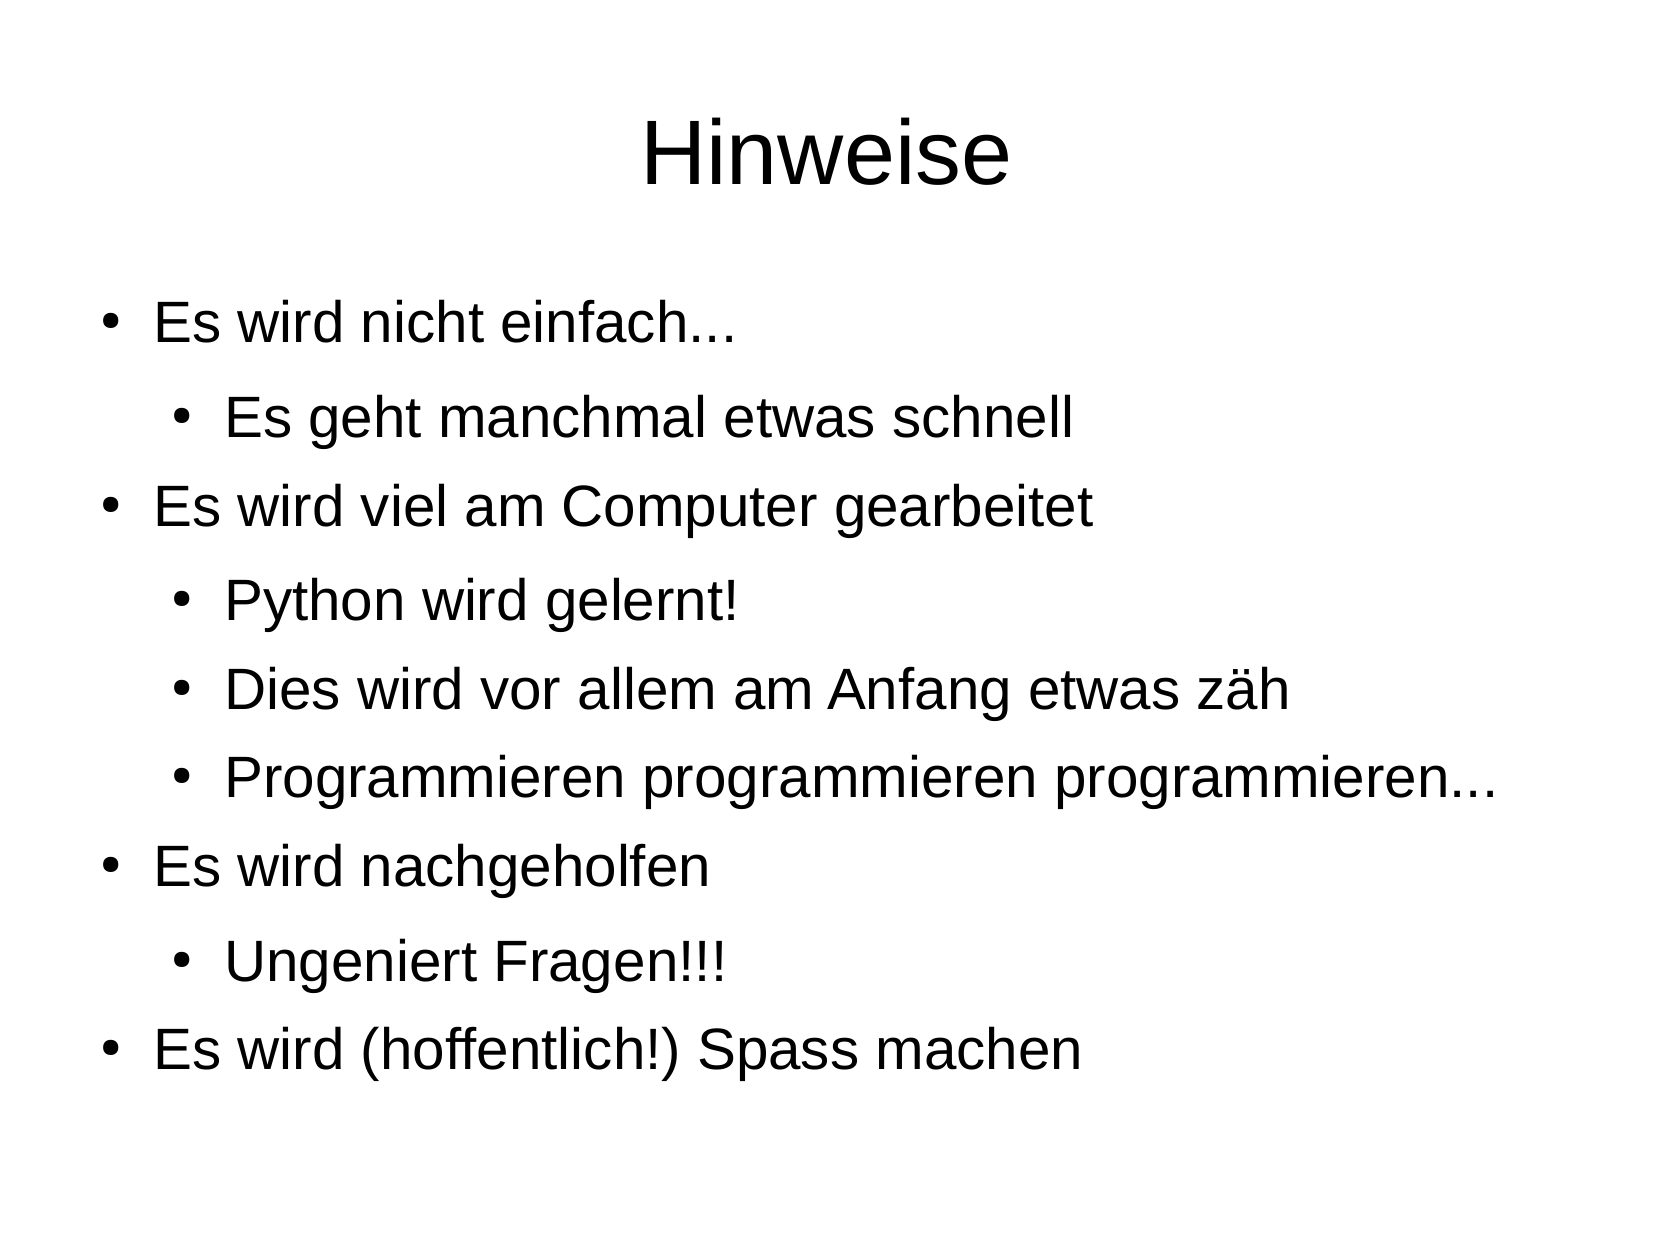

# Hinweise
Es wird nicht einfach...
Es geht manchmal etwas schnell
Es wird viel am Computer gearbeitet
Python wird gelernt!
Dies wird vor allem am Anfang etwas zäh
Programmieren programmieren programmieren...
Es wird nachgeholfen
Ungeniert Fragen!!!
Es wird (hoffentlich!) Spass machen